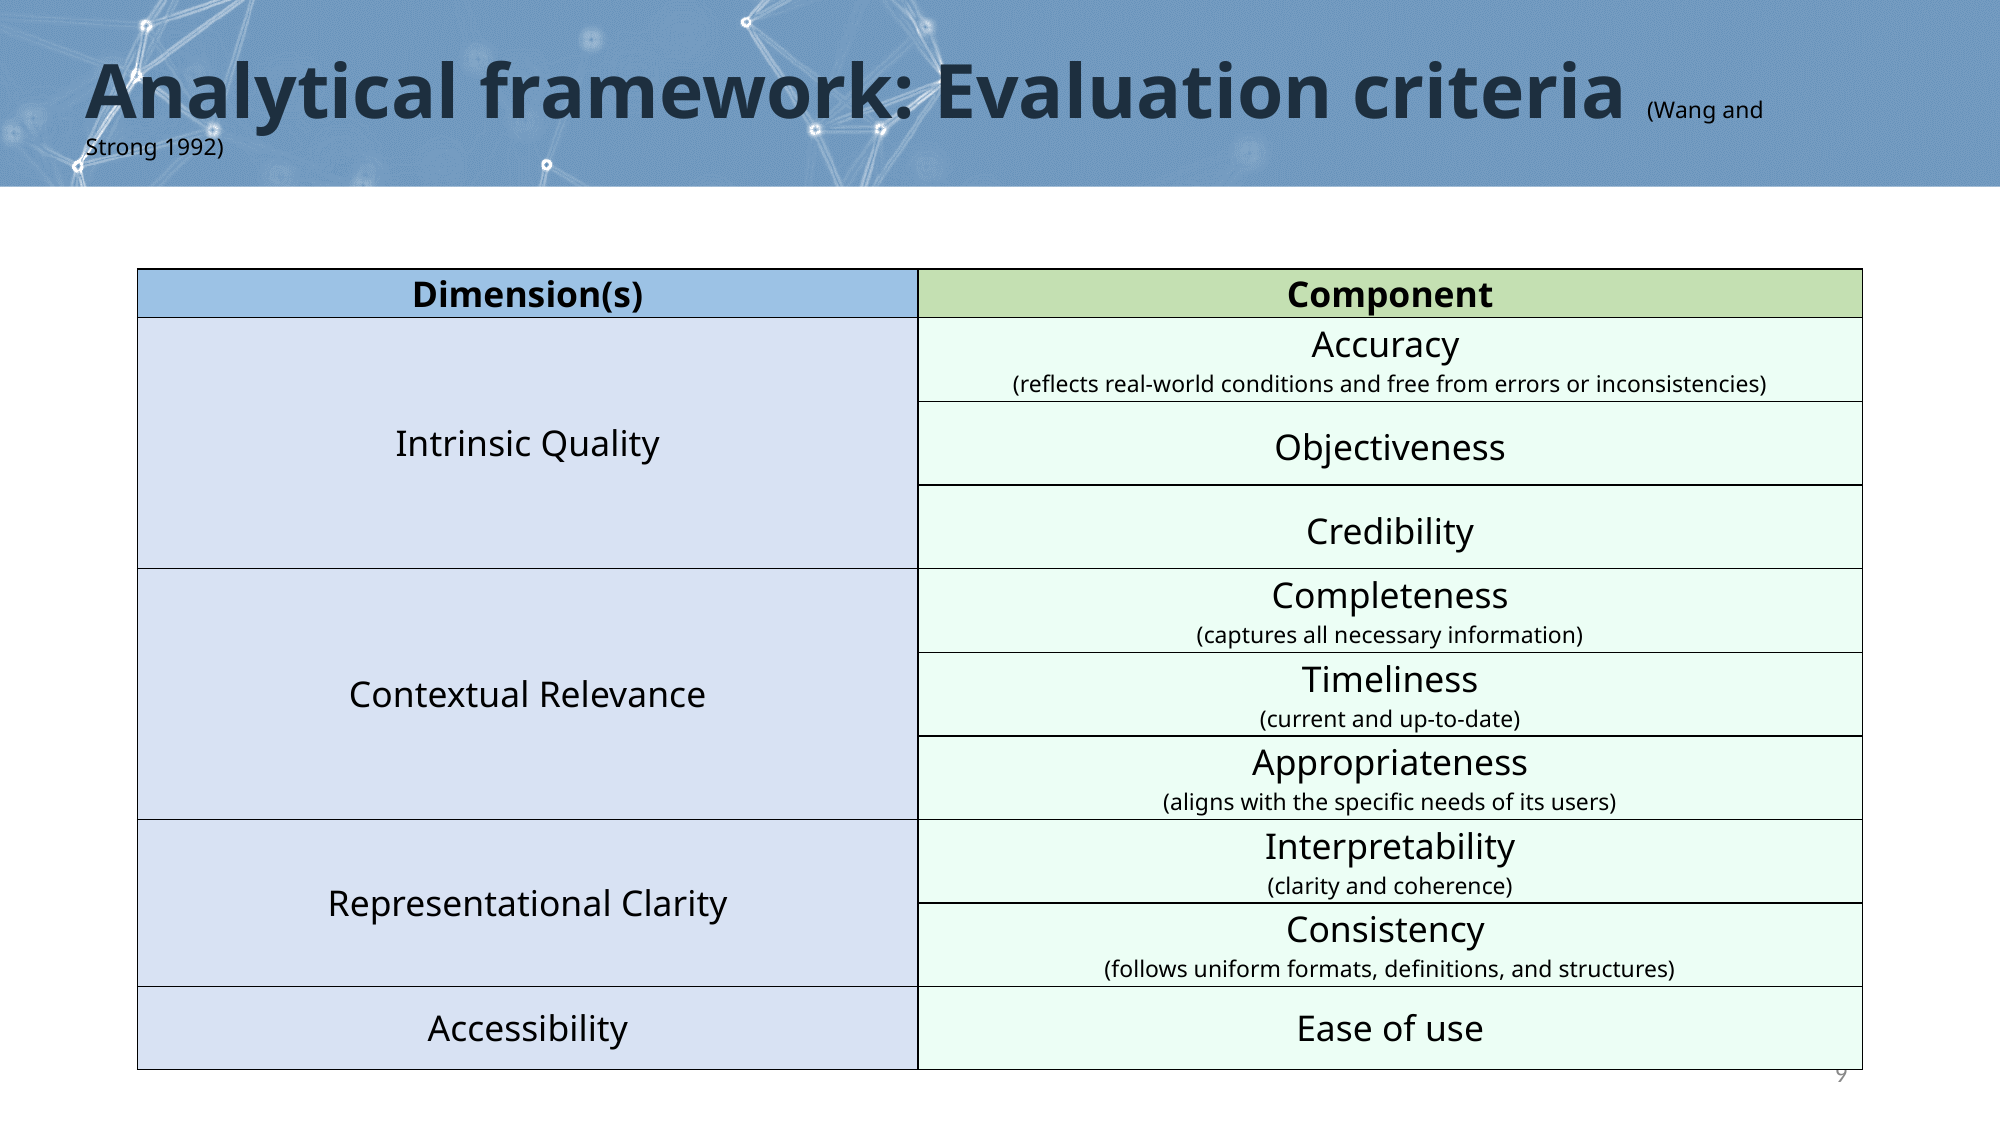

Analytical framework: Evaluation criteria (Wang and Strong 1992)
| Dimension(s) | Component |
| --- | --- |
| Intrinsic Quality | Accuracy (reflects real-world conditions and free from errors or inconsistencies) |
| | Objectiveness |
| | Credibility |
| Contextual Relevance | Completeness (captures all necessary information) |
| | Timeliness (current and up-to-date) |
| | Appropriateness (aligns with the specific needs of its users) |
| Representational Clarity | Interpretability (clarity and coherence) |
| | Consistency (follows uniform formats, definitions, and structures) |
| Accessibility | Ease of use |